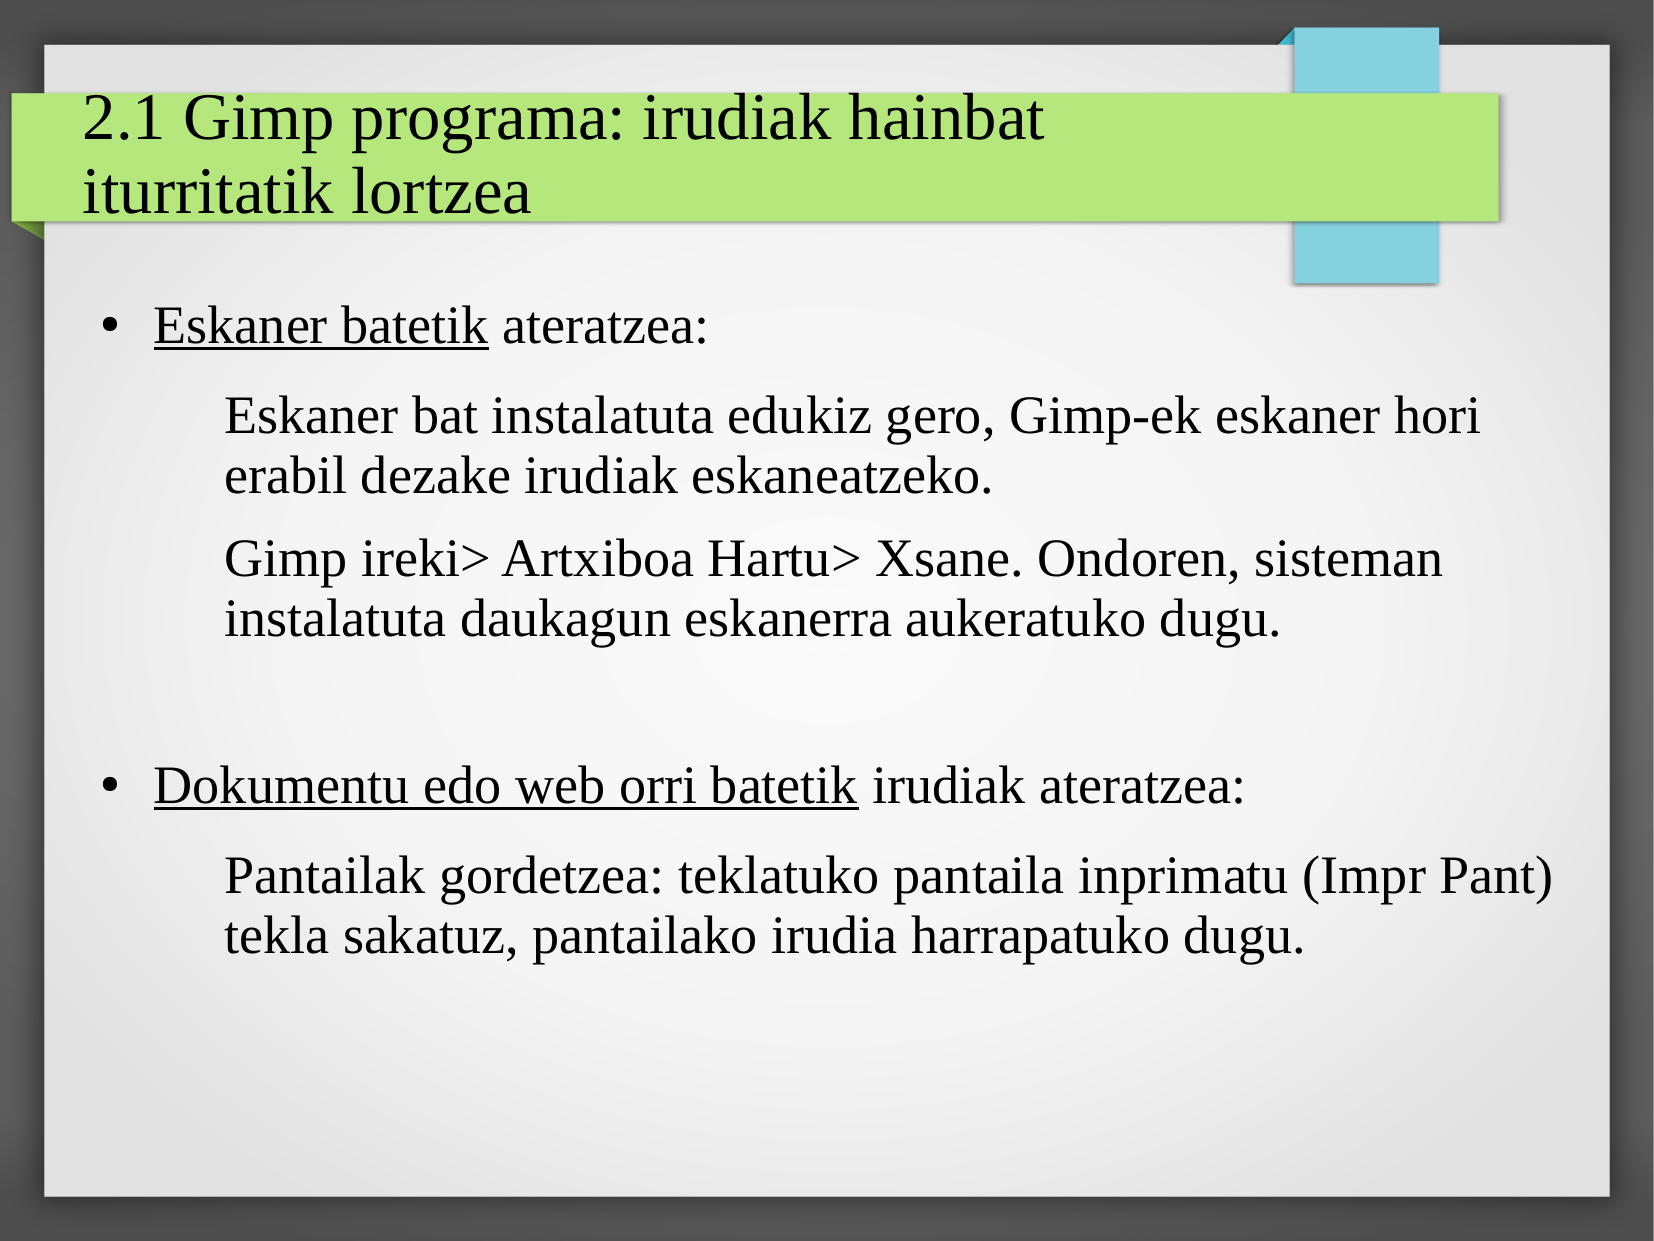

# 2.1 Gimp programa: irudiak hainbat iturritatik lortzea
Eskaner batetik ateratzea:
Eskaner bat instalatuta edukiz gero, Gimp-ek eskaner hori erabil dezake irudiak eskaneatzeko.
Gimp ireki> Artxiboa Hartu> Xsane. Ondoren, sisteman instalatuta daukagun eskanerra aukeratuko dugu.
Dokumentu edo web orri batetik irudiak ateratzea:
Pantailak gordetzea: teklatuko pantaila inprimatu (Impr Pant) tekla sakatuz, pantailako irudia harrapatuko dugu.